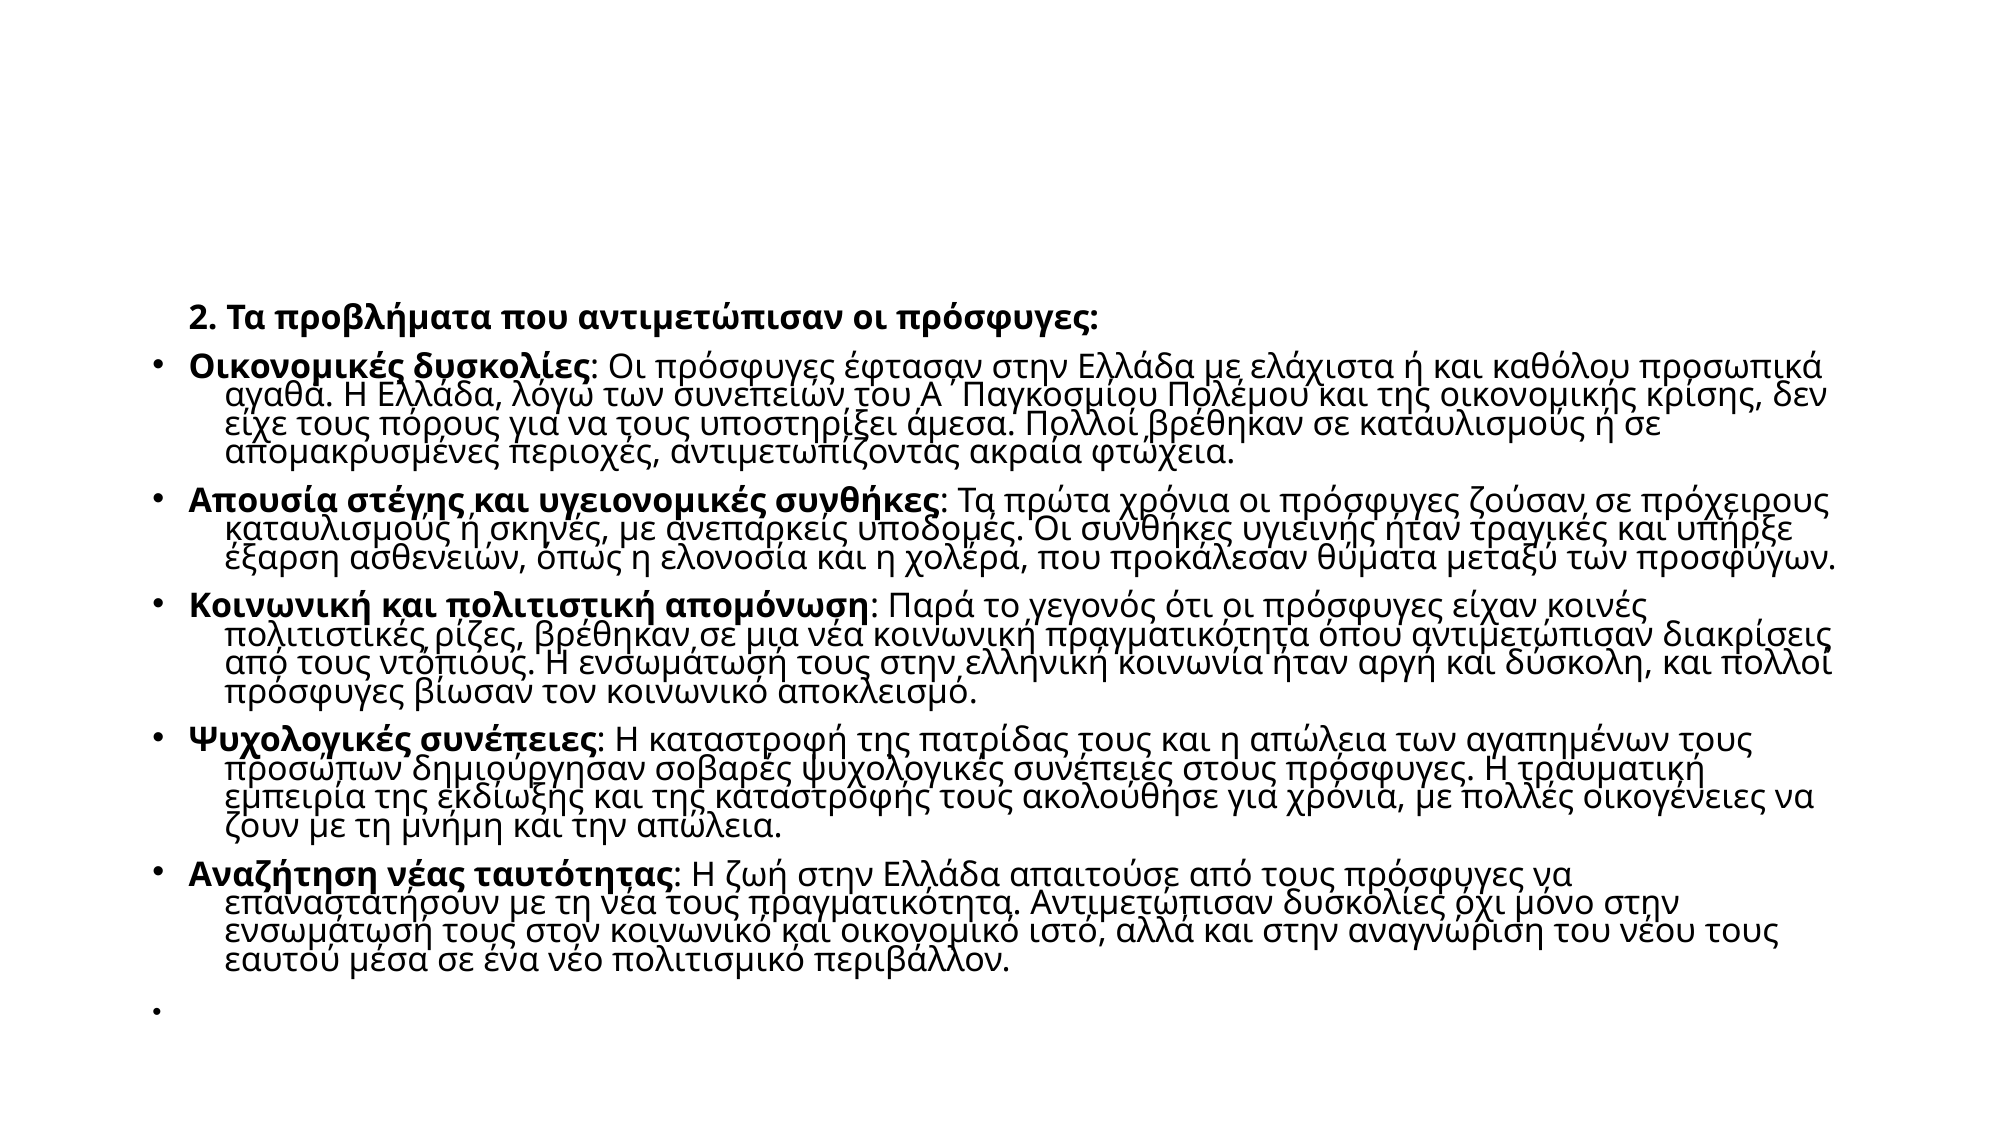

#
2. Τα προβλήματα που αντιμετώπισαν οι πρόσφυγες:
Οικονομικές δυσκολίες: Οι πρόσφυγες έφτασαν στην Ελλάδα με ελάχιστα ή και καθόλου προσωπικά αγαθά. Η Ελλάδα, λόγω των συνεπειών του Α΄Παγκοσμίου Πολέμου και της οικονομικής κρίσης, δεν είχε τους πόρους για να τους υποστηρίξει άμεσα. Πολλοί βρέθηκαν σε καταυλισμούς ή σε απομακρυσμένες περιοχές, αντιμετωπίζοντας ακραία φτώχεια.
Απουσία στέγης και υγειονομικές συνθήκες: Τα πρώτα χρόνια οι πρόσφυγες ζούσαν σε πρόχειρους καταυλισμούς ή σκηνές, με ανεπαρκείς υποδομές. Οι συνθήκες υγιεινής ήταν τραγικές και υπήρξε έξαρση ασθενειών, όπως η ελονοσία και η χολέρα, που προκάλεσαν θύματα μεταξύ των προσφύγων.
Κοινωνική και πολιτιστική απομόνωση: Παρά το γεγονός ότι οι πρόσφυγες είχαν κοινές πολιτιστικές ρίζες, βρέθηκαν σε μια νέα κοινωνική πραγματικότητα όπου αντιμετώπισαν διακρίσεις από τους ντόπιους. Η ενσωμάτωσή τους στην ελληνική κοινωνία ήταν αργή και δύσκολη, και πολλοί πρόσφυγες βίωσαν τον κοινωνικό αποκλεισμό.
Ψυχολογικές συνέπειες: Η καταστροφή της πατρίδας τους και η απώλεια των αγαπημένων τους προσώπων δημιούργησαν σοβαρές ψυχολογικές συνέπειες στους πρόσφυγες. Η τραυματική εμπειρία της εκδίωξης και της καταστροφής τους ακολούθησε για χρόνια, με πολλές οικογένειες να ζουν με τη μνήμη και την απώλεια.
Αναζήτηση νέας ταυτότητας: Η ζωή στην Ελλάδα απαιτούσε από τους πρόσφυγες να επαναστατήσουν με τη νέα τους πραγματικότητα. Αντιμετώπισαν δυσκολίες όχι μόνο στην ενσωμάτωσή τους στον κοινωνικό και οικονομικό ιστό, αλλά και στην αναγνώριση του νέου τους εαυτού μέσα σε ένα νέο πολιτισμικό περιβάλλον.